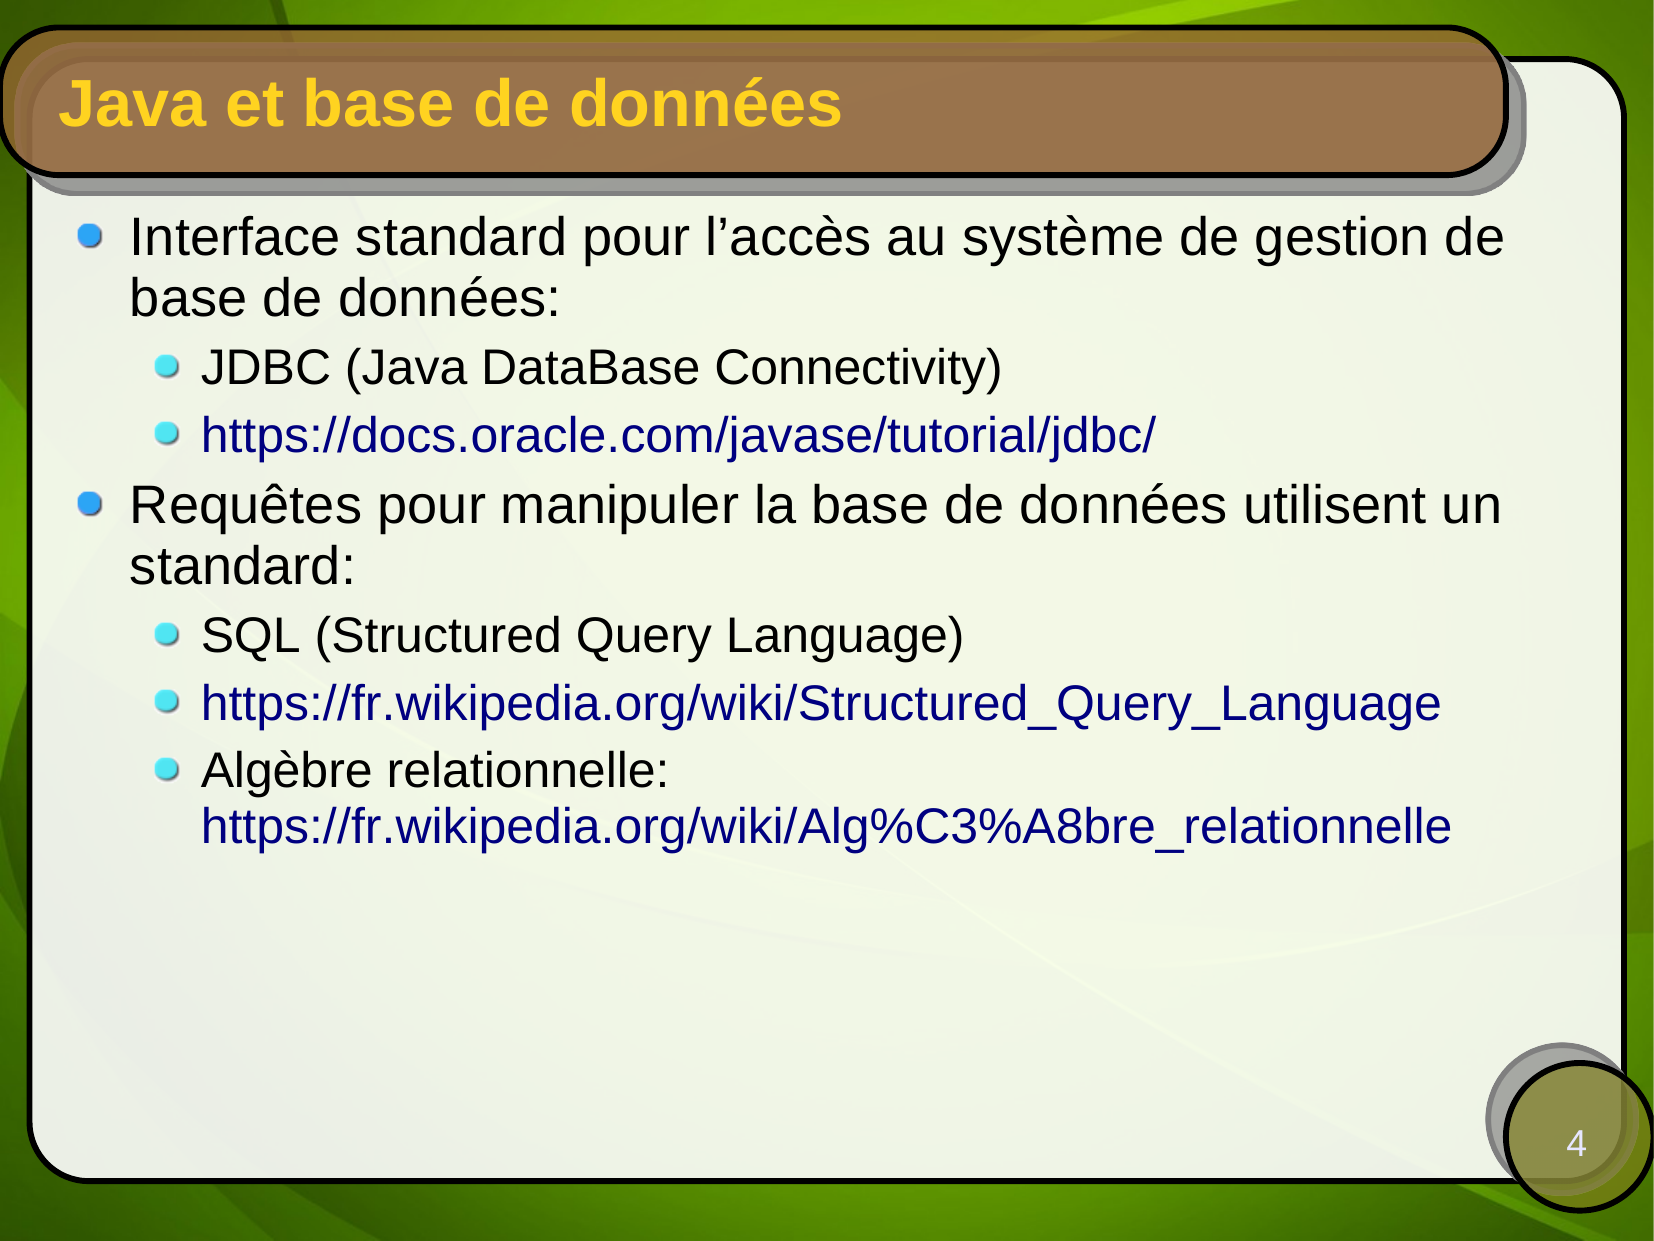

# Java et base de données
Interface standard pour l’accès au système de gestion de base de données:
JDBC (Java DataBase Connectivity)
https://docs.oracle.com/javase/tutorial/jdbc/
Requêtes pour manipuler la base de données utilisent un standard:
SQL (Structured Query Language)
https://fr.wikipedia.org/wiki/Structured_Query_Language
Algèbre relationnelle: https://fr.wikipedia.org/wiki/Alg%C3%A8bre_relationnelle
4